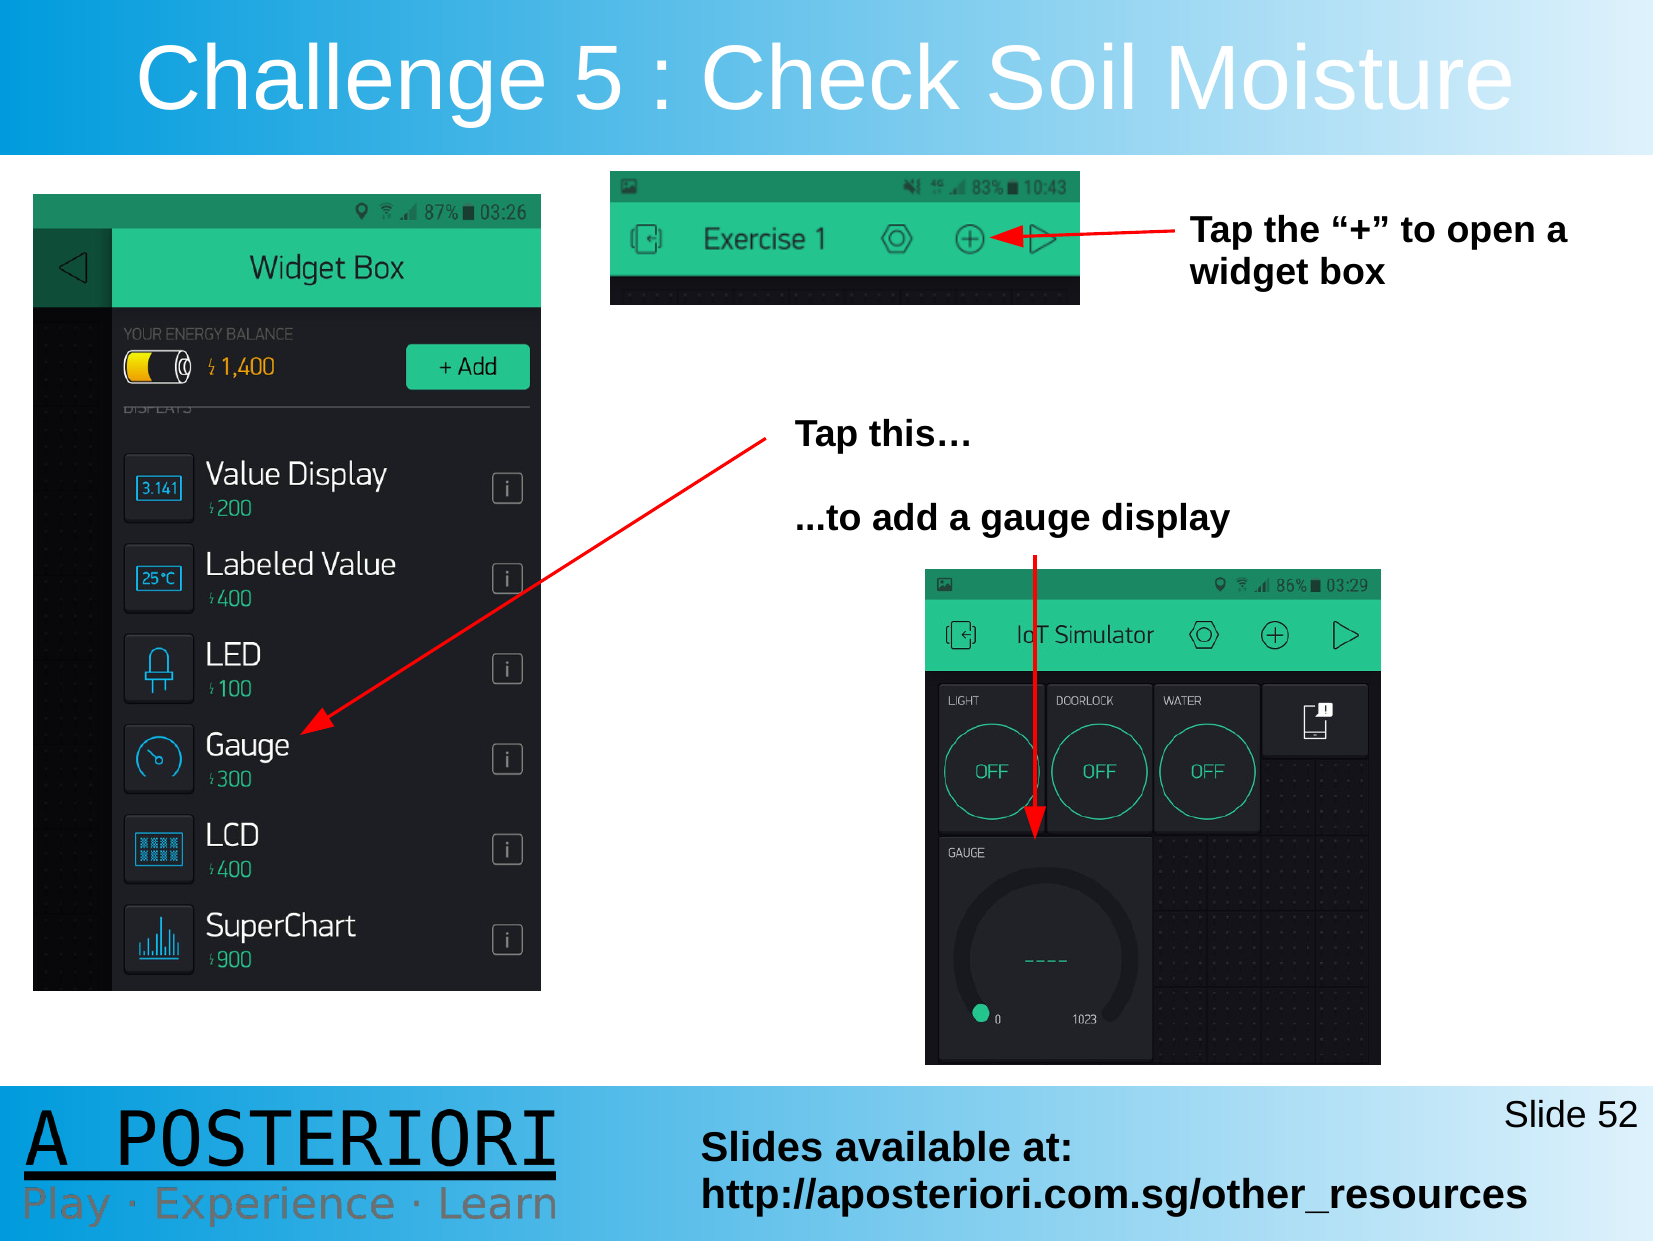

# Challenge 5 : Check Soil Moisture
Tap the “+” to open a widget box
Tap this…
...to add a gauge display